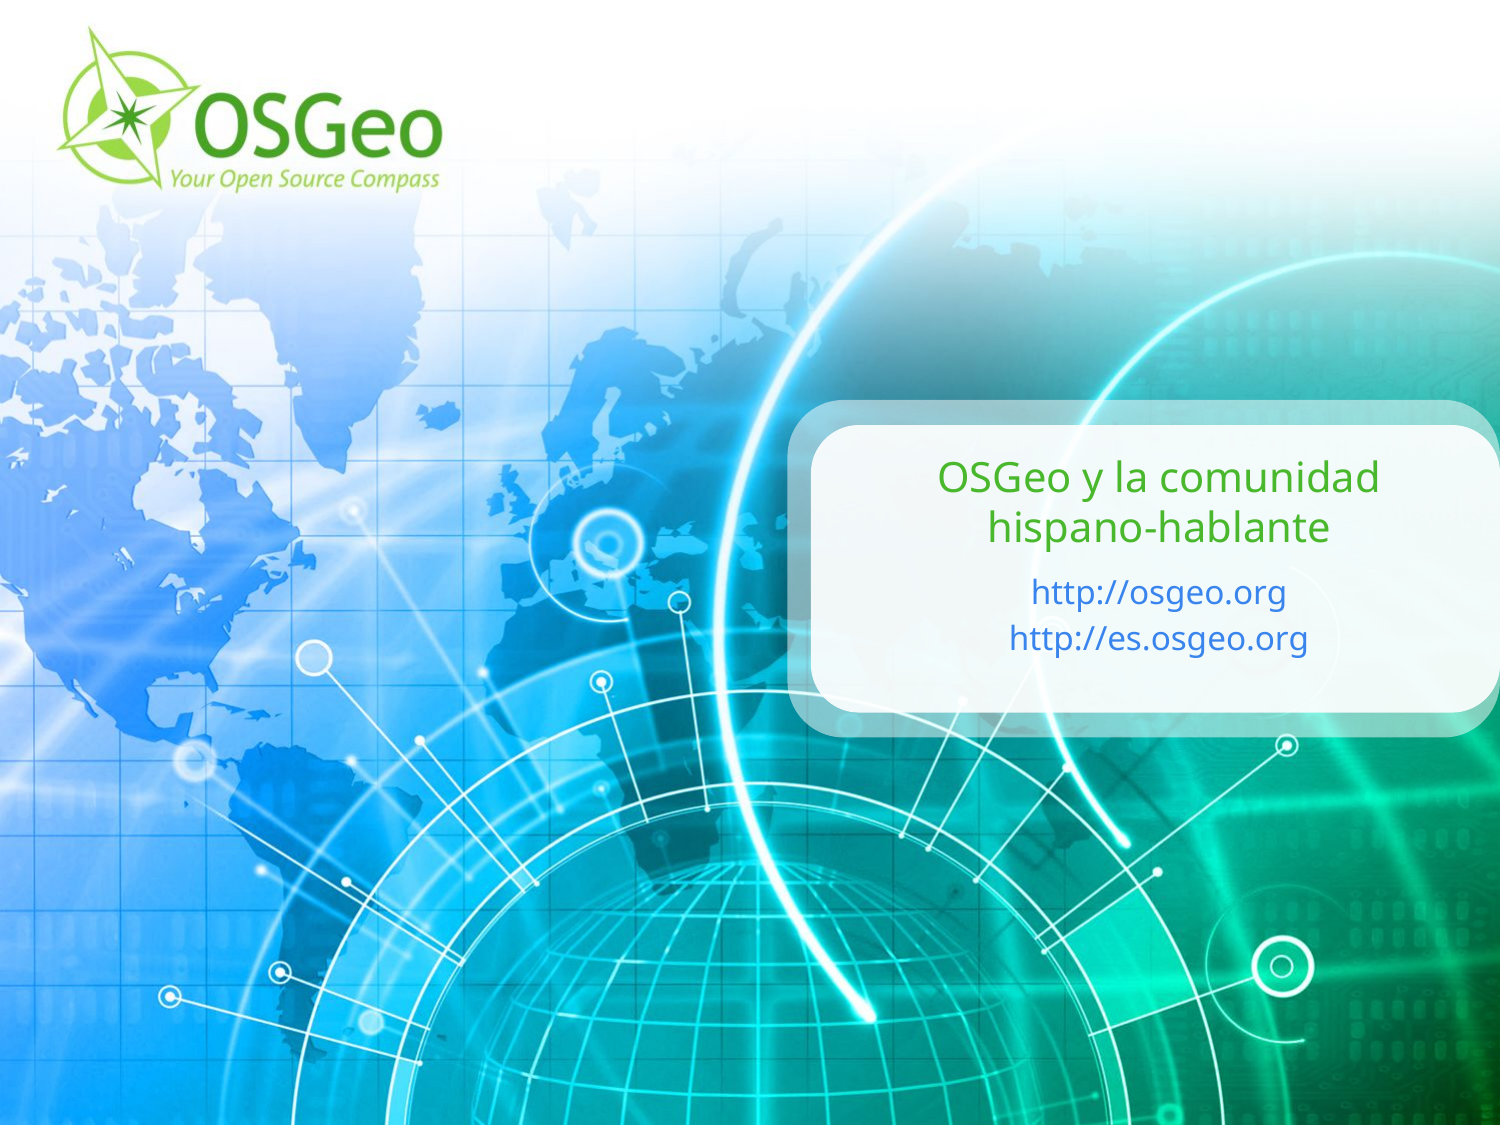

OSGeo y la comunidad hispano-hablante
http://osgeo.org
http://es.osgeo.org